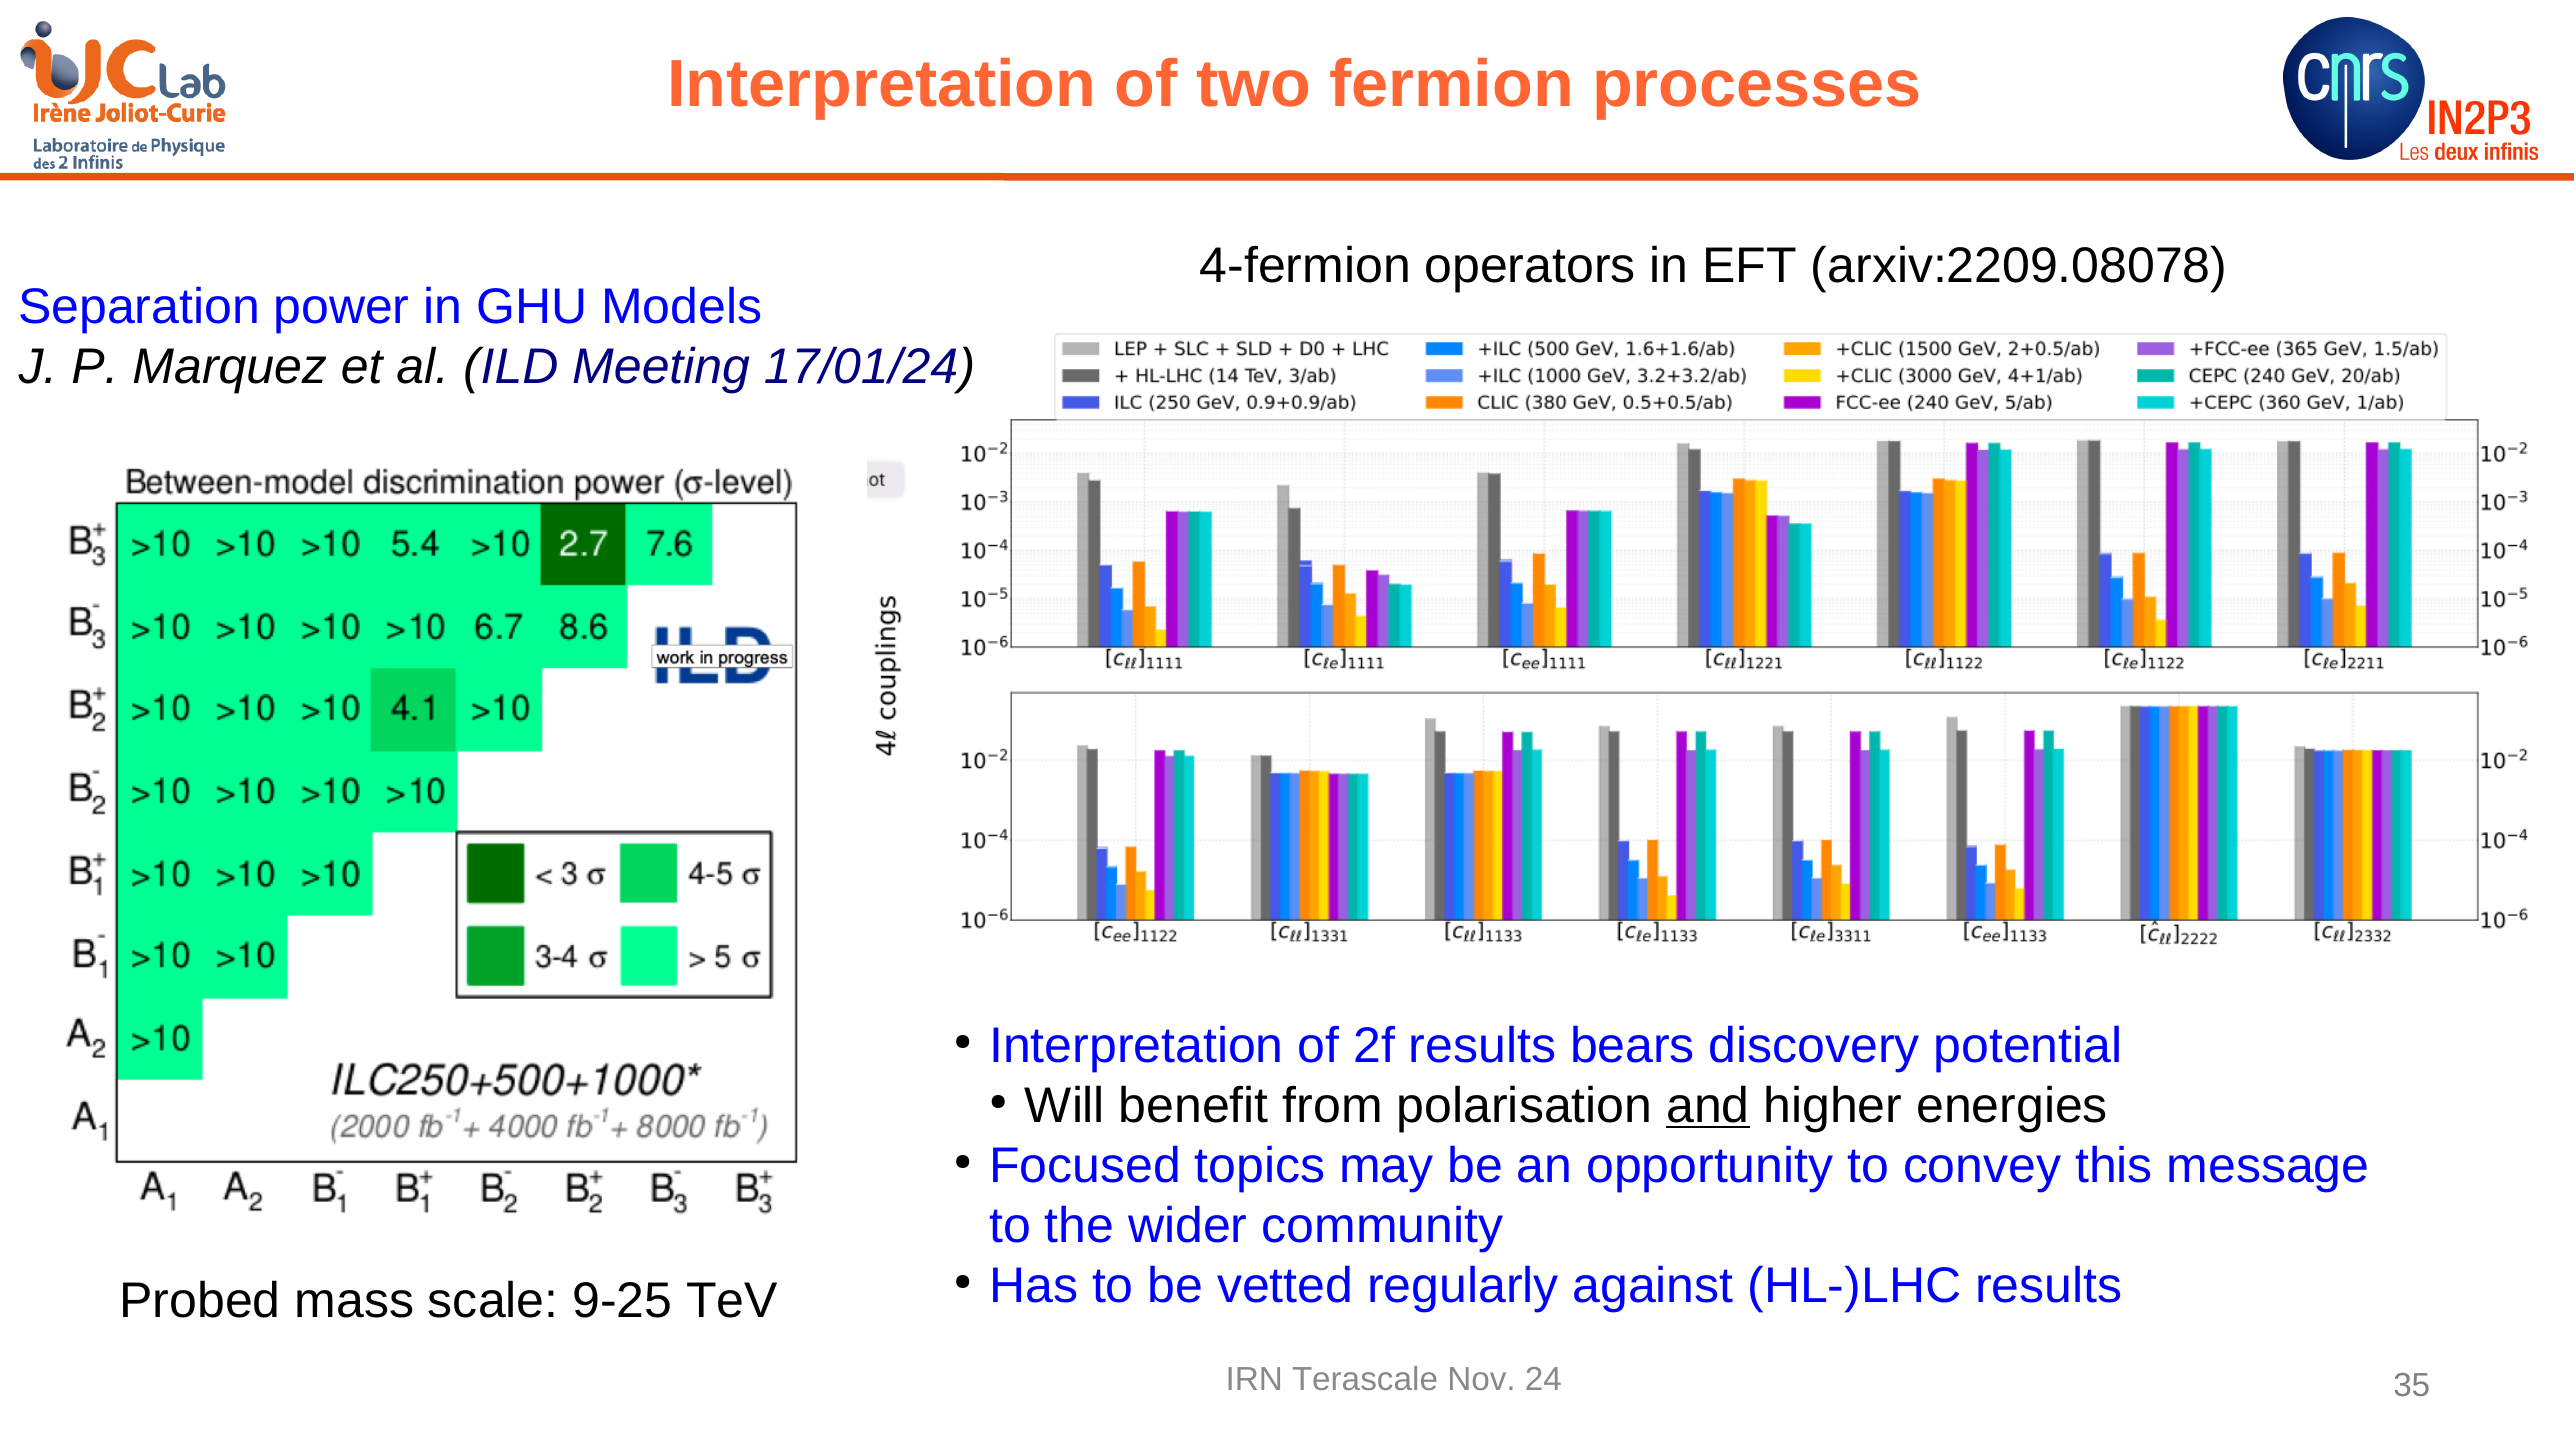

# Interpretation of two fermion processes
4-fermion operators in EFT (arxiv:2209.08078)
Separation power in GHU Models
J. P. Marquez et al. (ILD Meeting 17/01/24)
Interpretation of 2f results bears discovery potential
Will benefit from polarisation and higher energies
Focused topics may be an opportunity to convey this message
to the wider community
Has to be vetted regularly against (HL-)LHC results
Probed mass scale: 9-25 TeV
35